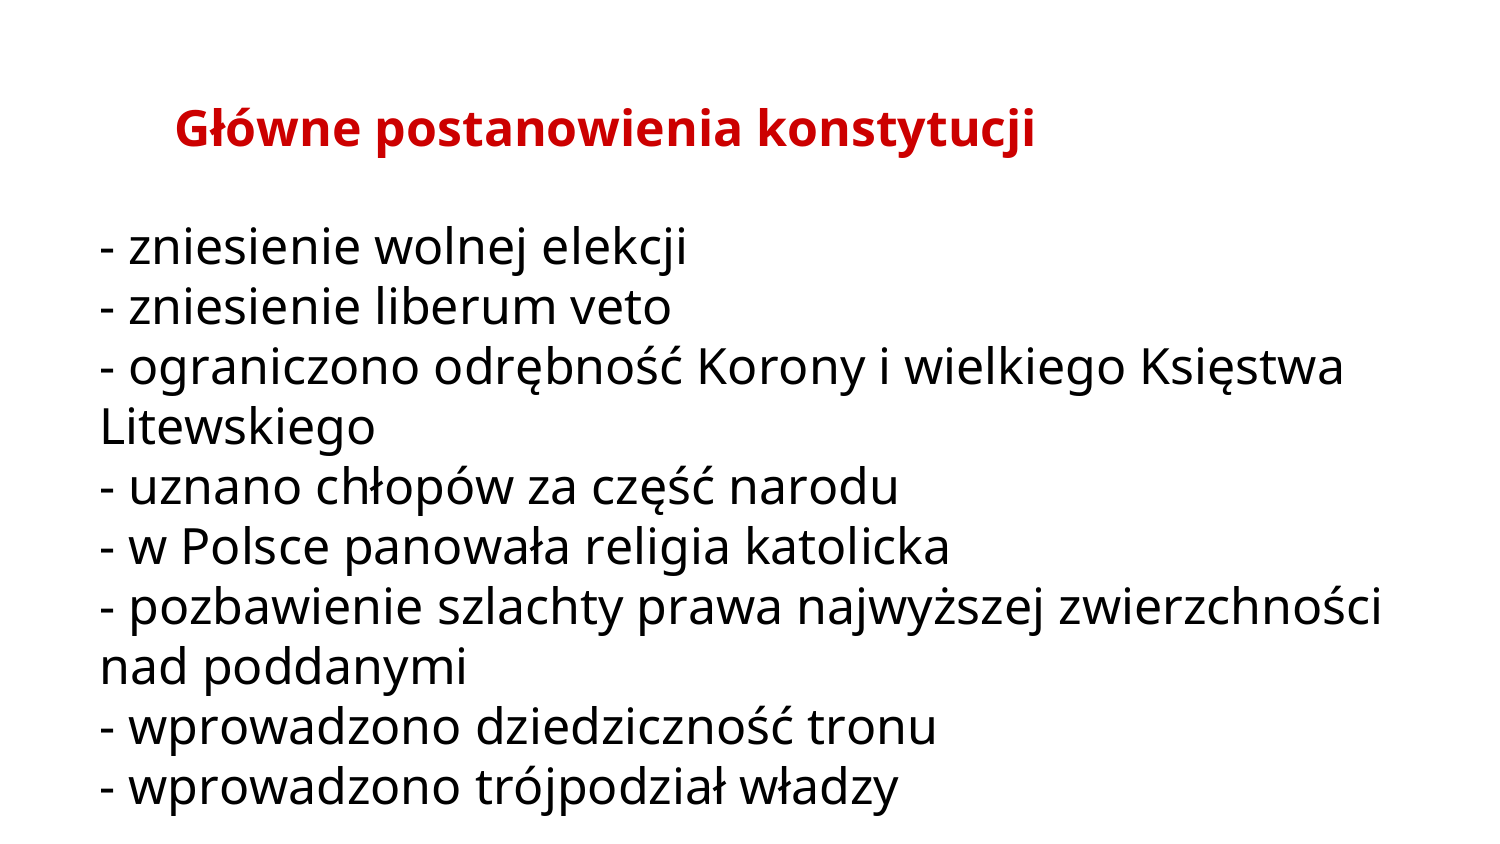

# Główne postanowienia konstytucji
- zniesienie wolnej elekcji
- zniesienie liberum veto
- ograniczono odrębność Korony i wielkiego Księstwa Litewskiego
- uznano chłopów za część narodu
- w Polsce panowała religia katolicka
- pozbawienie szlachty prawa najwyższej zwierzchności nad poddanymi
- wprowadzono dziedziczność tronu
- wprowadzono trójpodział władzy